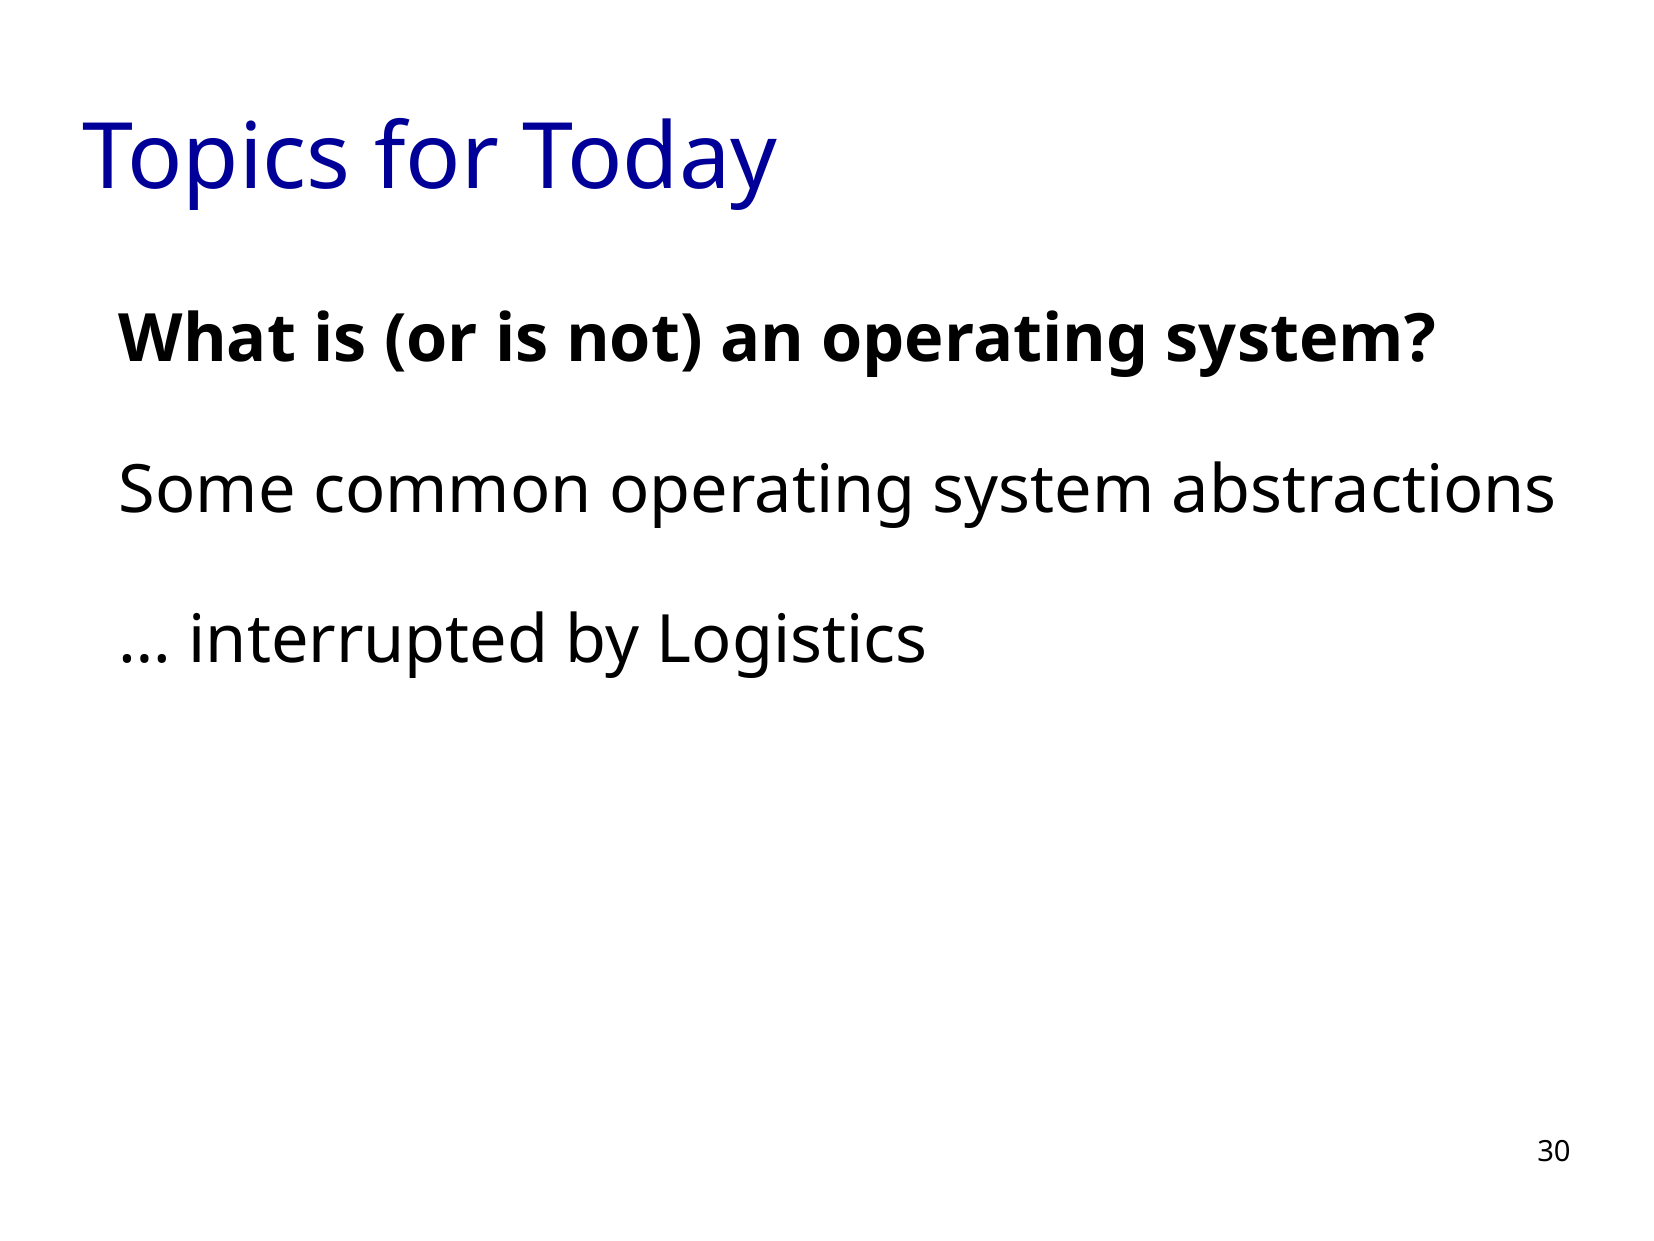

# Topics for Today
What is (or is not) an operating system?
Some common operating system abstractions
… interrupted by Logistics
30